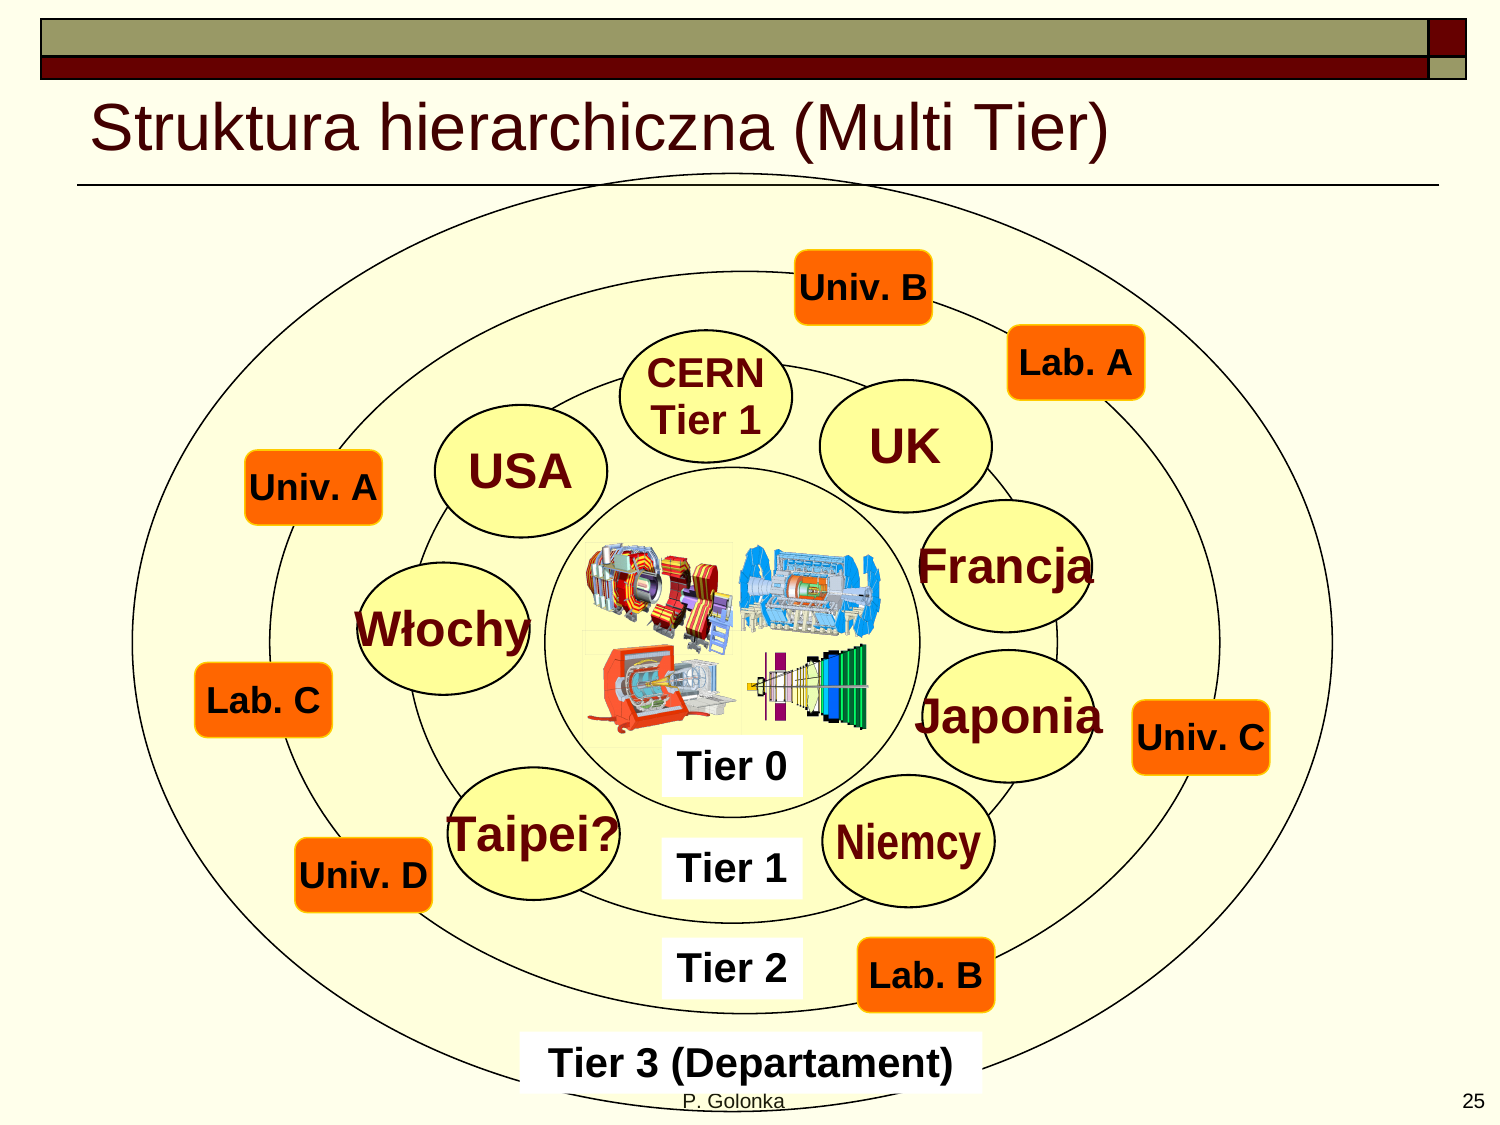

# Struktura hierarchiczna (Multi Tier)
Univ. B
Lab. A
Univ. A
Lab. C
Univ. C
Univ. D
Tier 2
Lab. B
CERN
Tier 1
UK
USA
Francja
Włochy
Japonia
Taipei?
Niemcy
Tier 1
Tier 0
Tier 3 (Departament)
P. Golonka
25